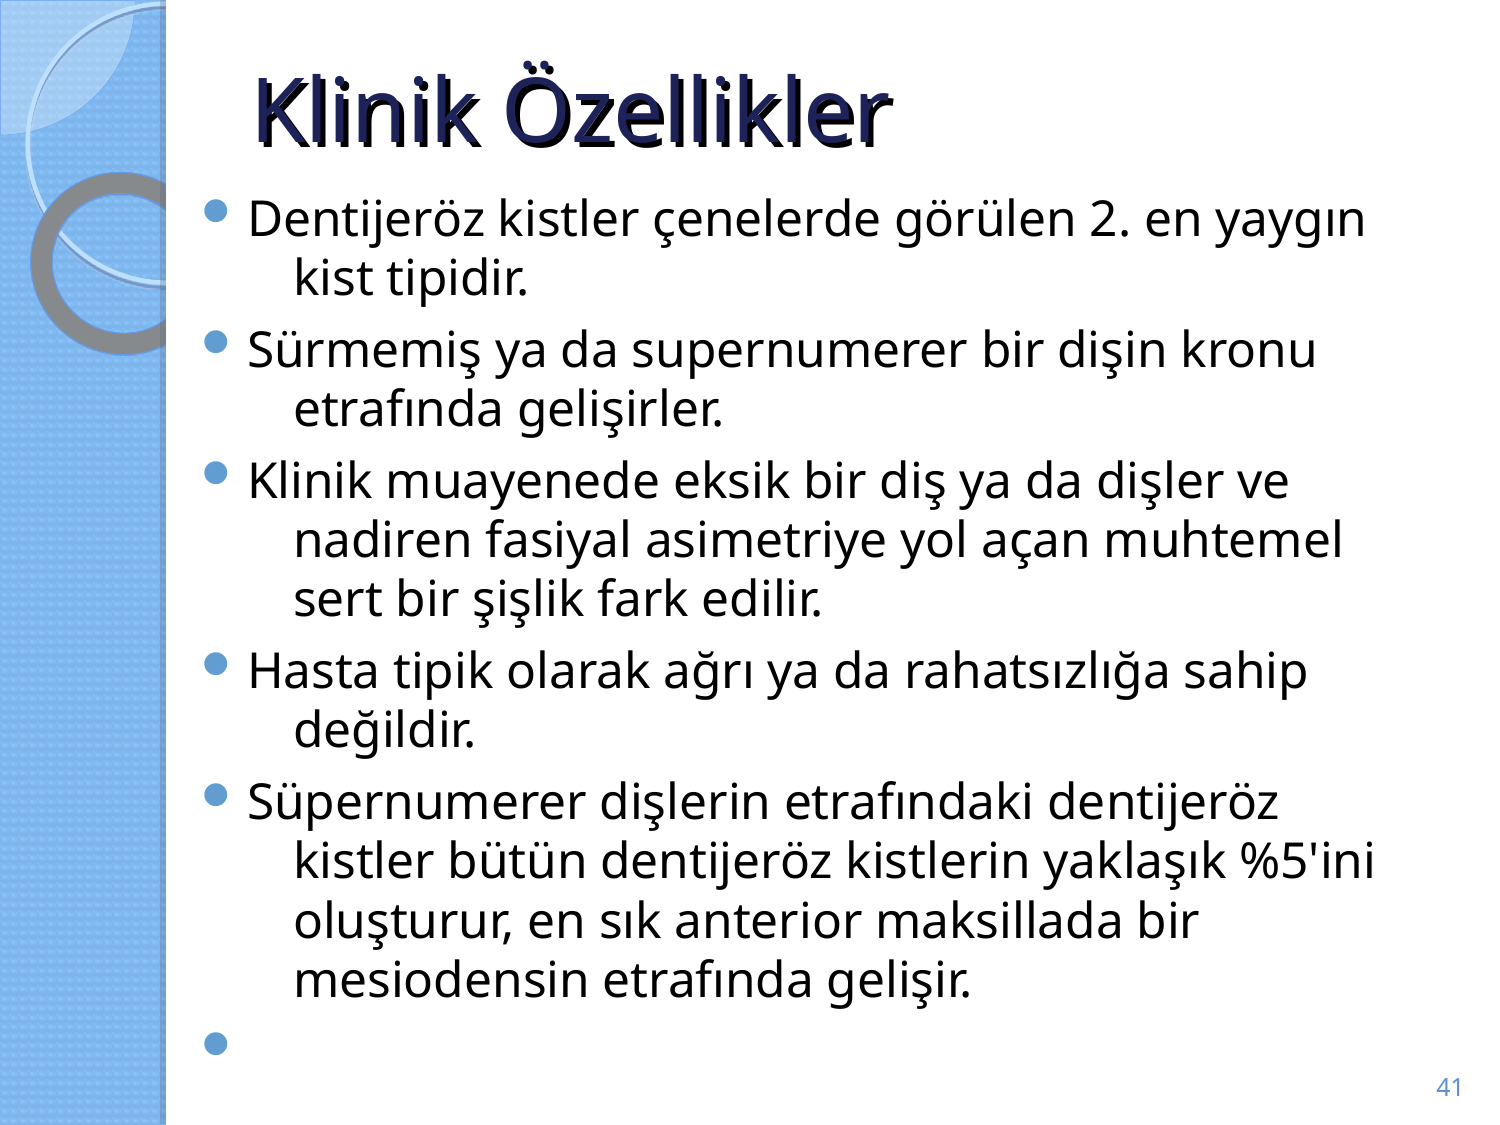

# Klinik Özellikler
Dentijeröz kistler çenelerde görülen 2. en yaygın kist tipidir.
Sürmemiş ya da supernumerer bir dişin kronu etrafında gelişirler.
Klinik muayenede eksik bir diş ya da dişler ve nadiren fasiyal asimetriye yol açan muhtemel sert bir şişlik fark edilir.
Hasta tipik olarak ağrı ya da rahatsızlığa sahip değildir.
Süpernumerer dişlerin etrafındaki dentijeröz kistler bütün dentijeröz kistlerin yaklaşık %5'ini oluşturur, en sık anterior maksillada bir mesiodensin etrafında gelişir.